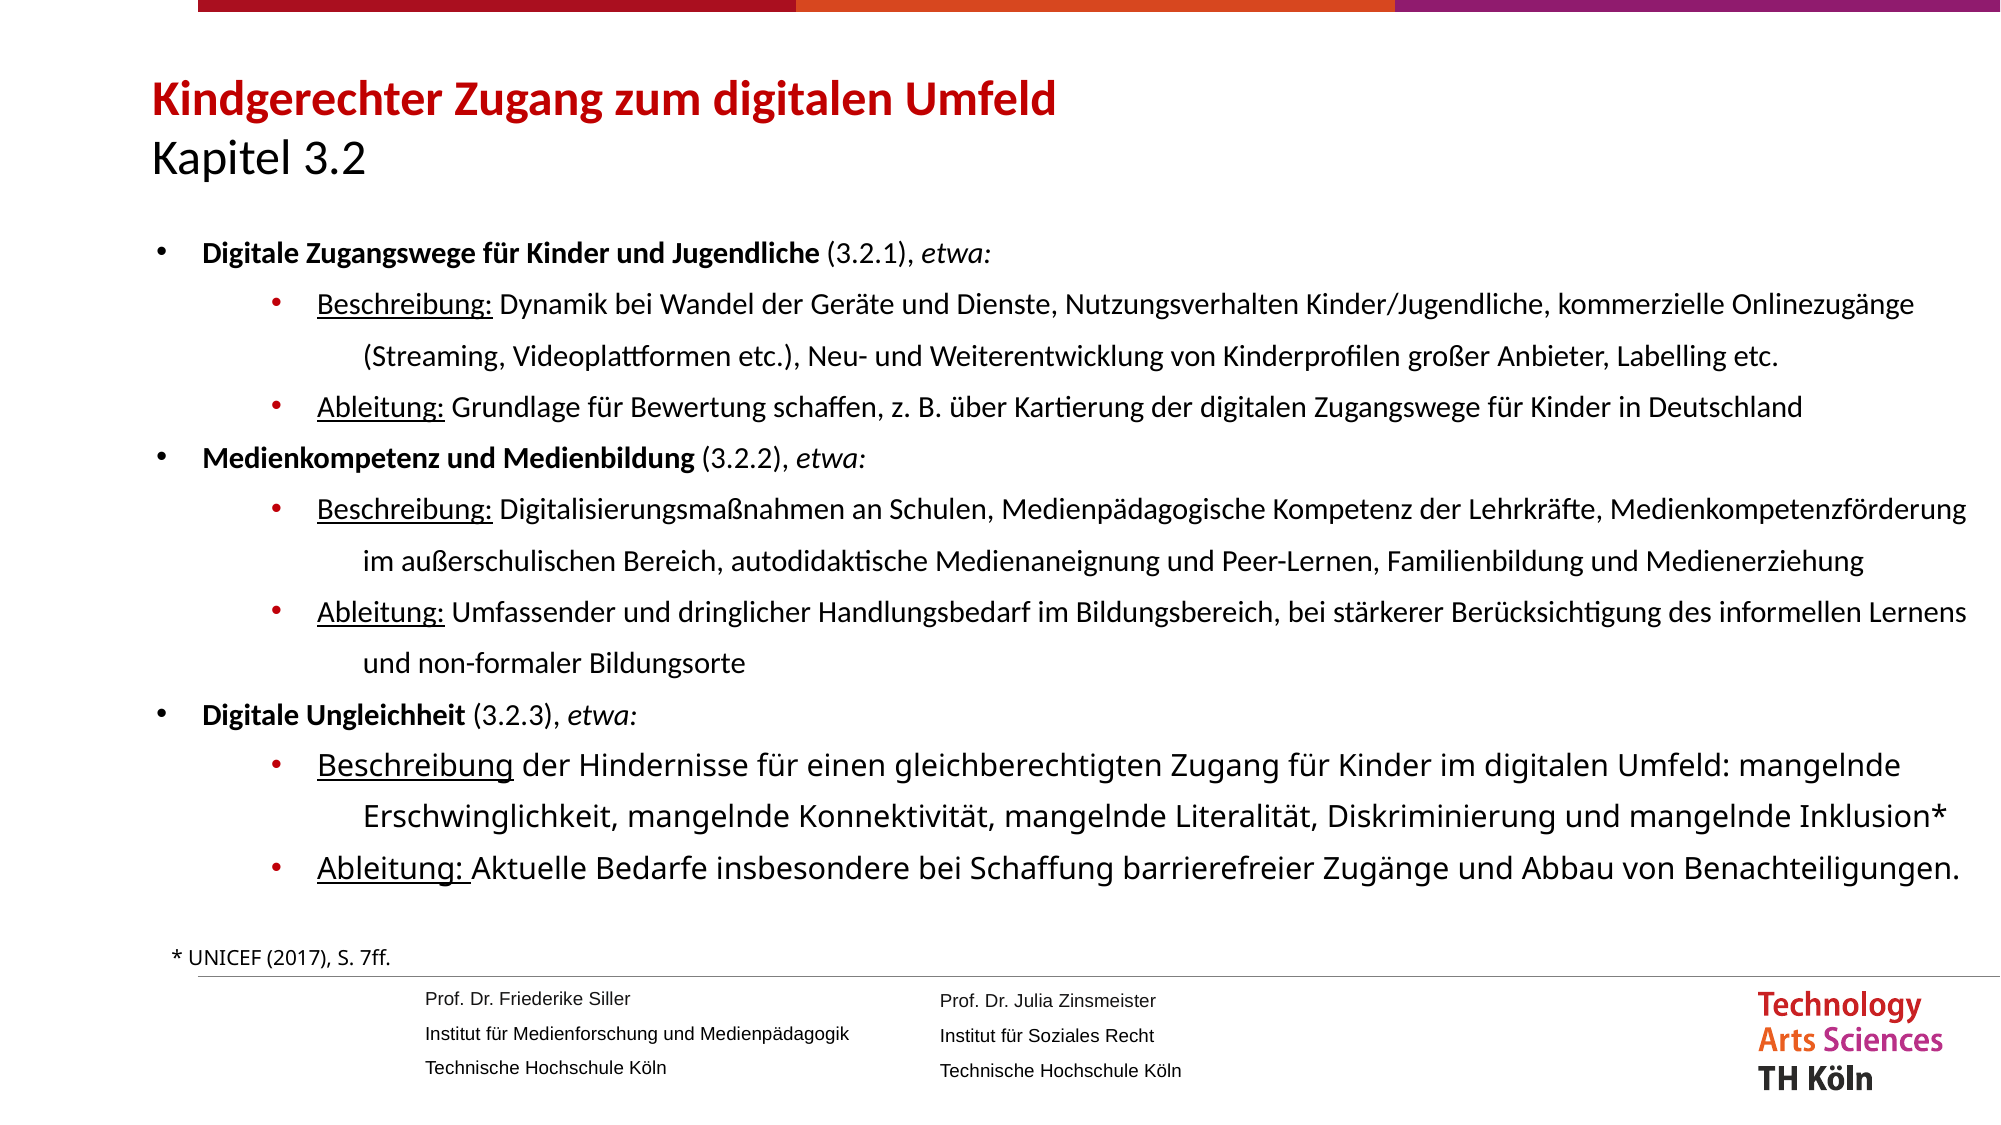

Kindgerechter Zugang zum digitalen Umfeld
Kapitel 3.2
# Digitale Zugangswege für Kinder und Jugendliche (3.2.1), etwa:
Beschreibung: Dynamik bei Wandel der Geräte und Dienste, Nutzungsverhalten Kinder/Jugendliche, kommerzielle Onlinezugänge (Streaming, Videoplattformen etc.), Neu- und Weiterentwicklung von Kinderprofilen großer Anbieter, Labelling etc.
Ableitung: Grundlage für Bewertung schaffen, z. B. über Kartierung der digitalen Zugangswege für Kinder in Deutschland
Medienkompetenz und Medienbildung (3.2.2), etwa:
Beschreibung: Digitalisierungsmaßnahmen an Schulen, Medienpädagogische Kompetenz der Lehrkräfte, Medienkompetenzförderung im außerschulischen Bereich, autodidaktische Medienaneignung und Peer-Lernen, Familienbildung und Medienerziehung
Ableitung: Umfassender und dringlicher Handlungsbedarf im Bildungsbereich, bei stärkerer Berücksichtigung des informellen Lernens und non-formaler Bildungsorte
Digitale Ungleichheit (3.2.3), etwa:
Beschreibung der Hindernisse für einen gleichberechtigten Zugang für Kinder im digitalen Umfeld: mangelnde Erschwinglichkeit, mangelnde Konnektivität, mangelnde Literalität, Diskriminierung und mangelnde Inklusion*
Ableitung: Aktuelle Bedarfe insbesondere bei Schaffung barrierefreier Zugänge und Abbau von Benachteiligungen.
* UNICEF (2017), S. 7ff.